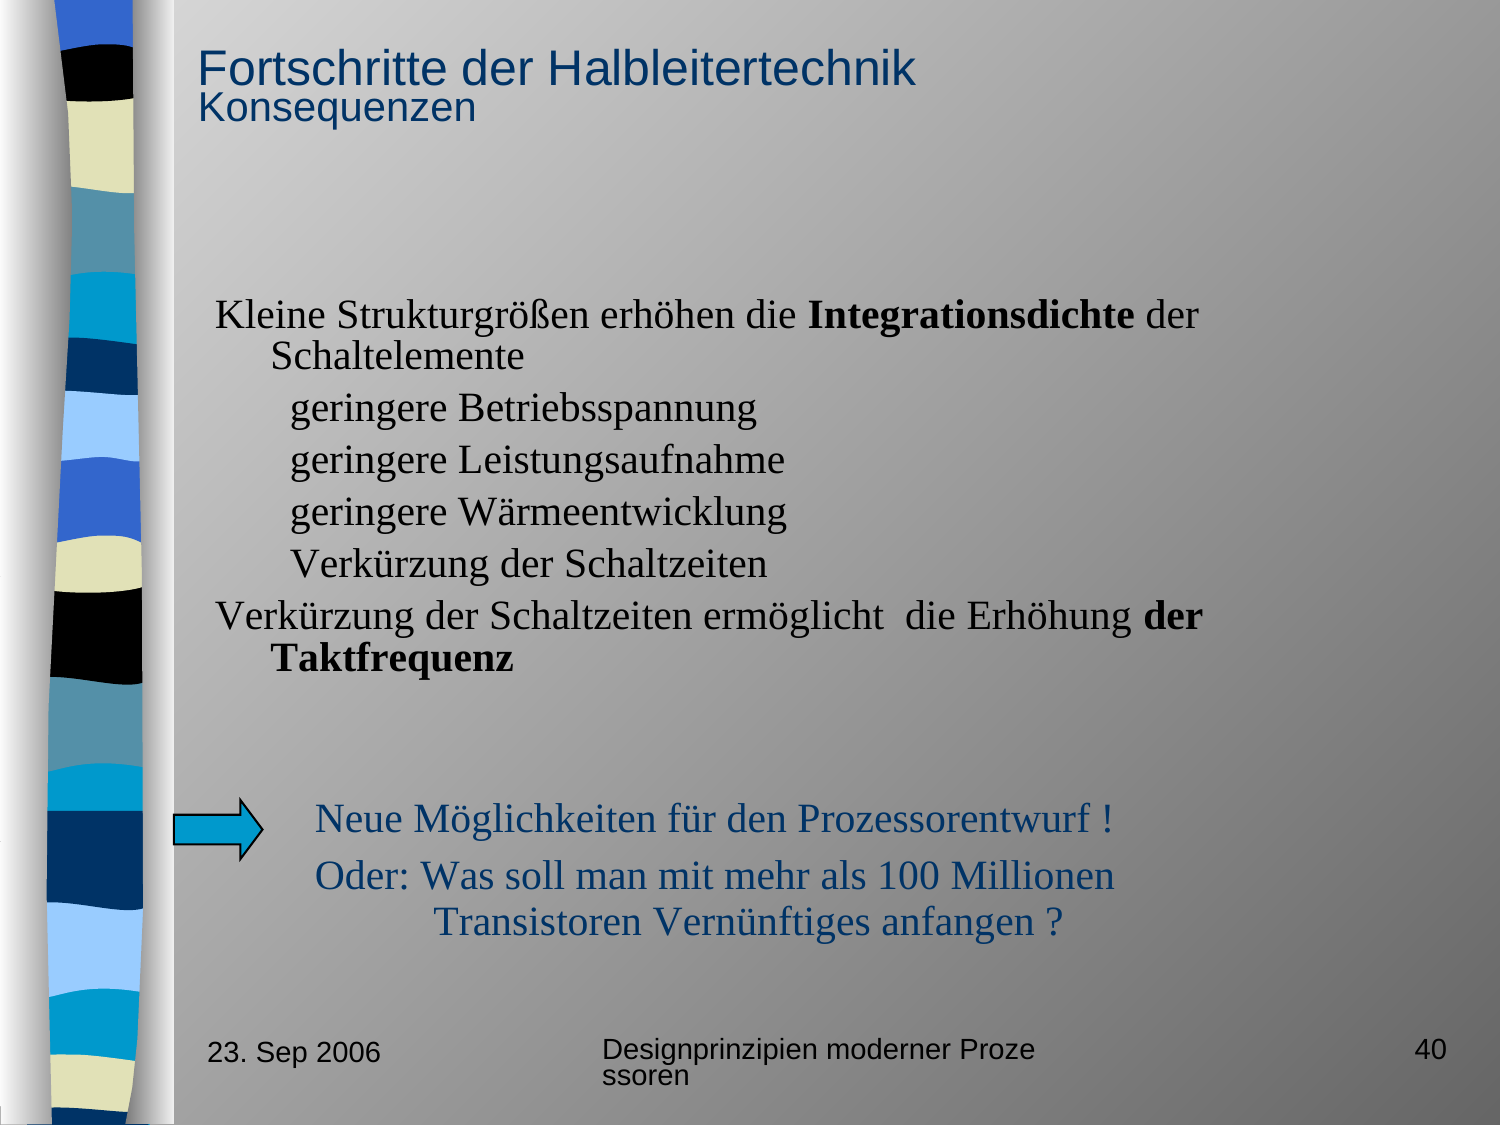

# Fortschritte der Halbleitertechnik Konsequenzen
Kleine Strukturgrößen erhöhen die Integrationsdichte der Schaltelemente
geringere Betriebsspannung
geringere Leistungsaufnahme
geringere Wärmeentwicklung
Verkürzung der Schaltzeiten
Verkürzung der Schaltzeiten ermöglicht die Erhöhung der Taktfrequenz
Neue Möglichkeiten für den Prozessorentwurf !
Oder: Was soll man mit mehr als 100 Millionen
 Transistoren Vernünftiges anfangen ?
Designprinzipien moderner Prozessoren
40